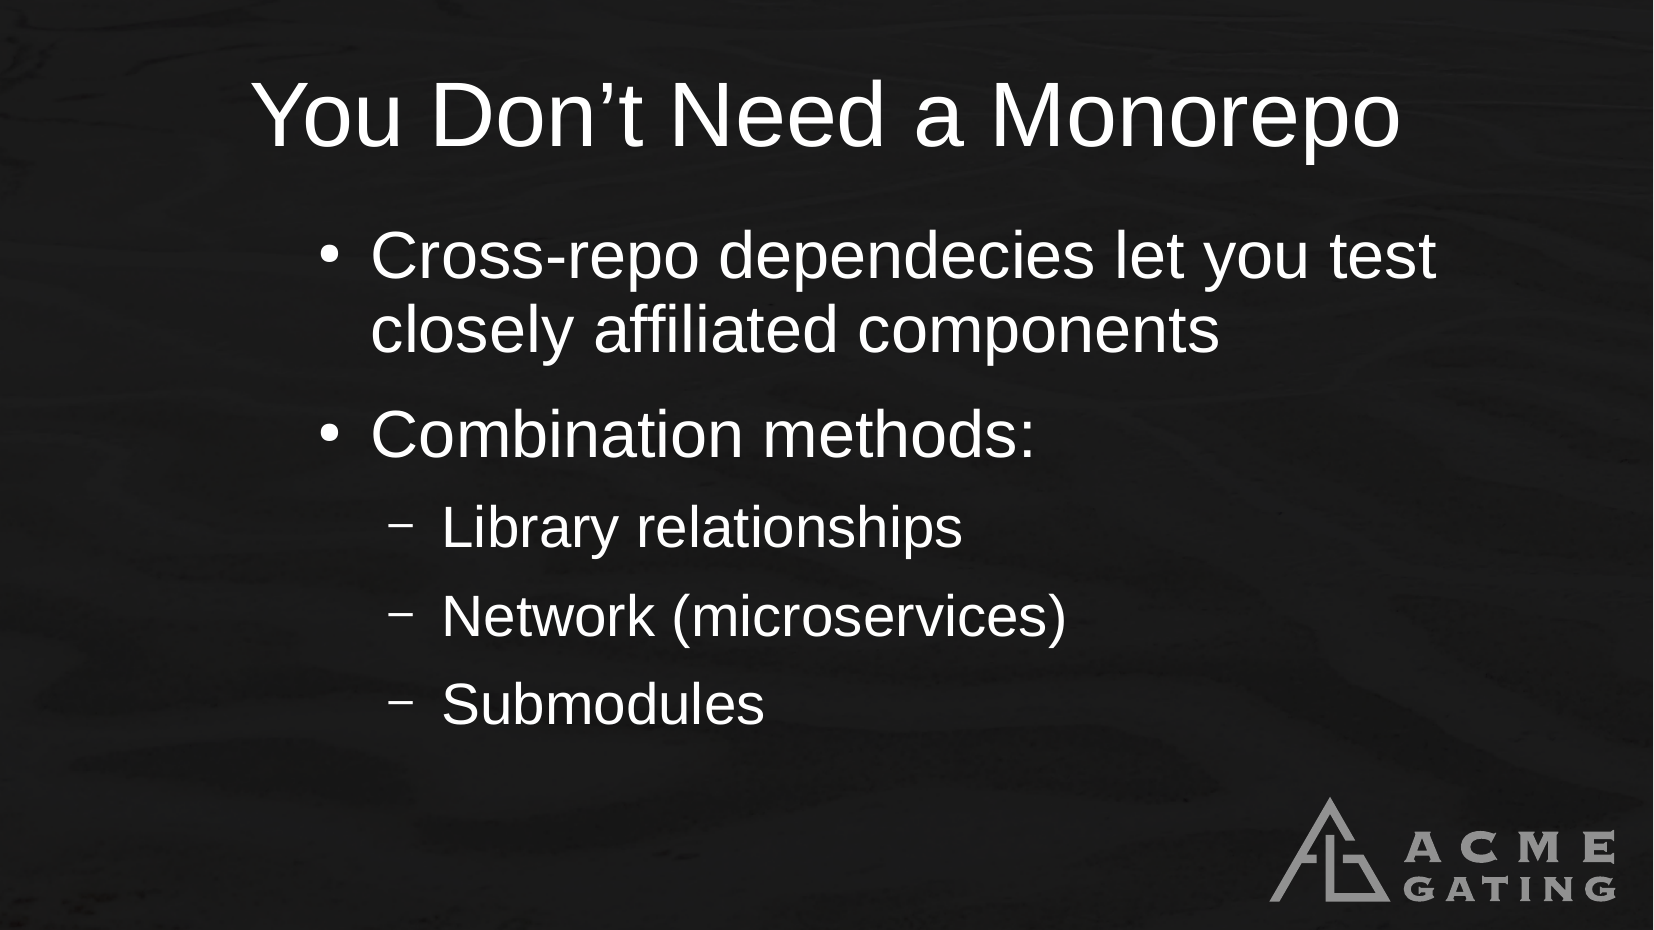

# You Don’t Need a Monorepo
Cross-repo dependecies let you test closely affiliated components
Combination methods:
Library relationships
Network (microservices)
Submodules